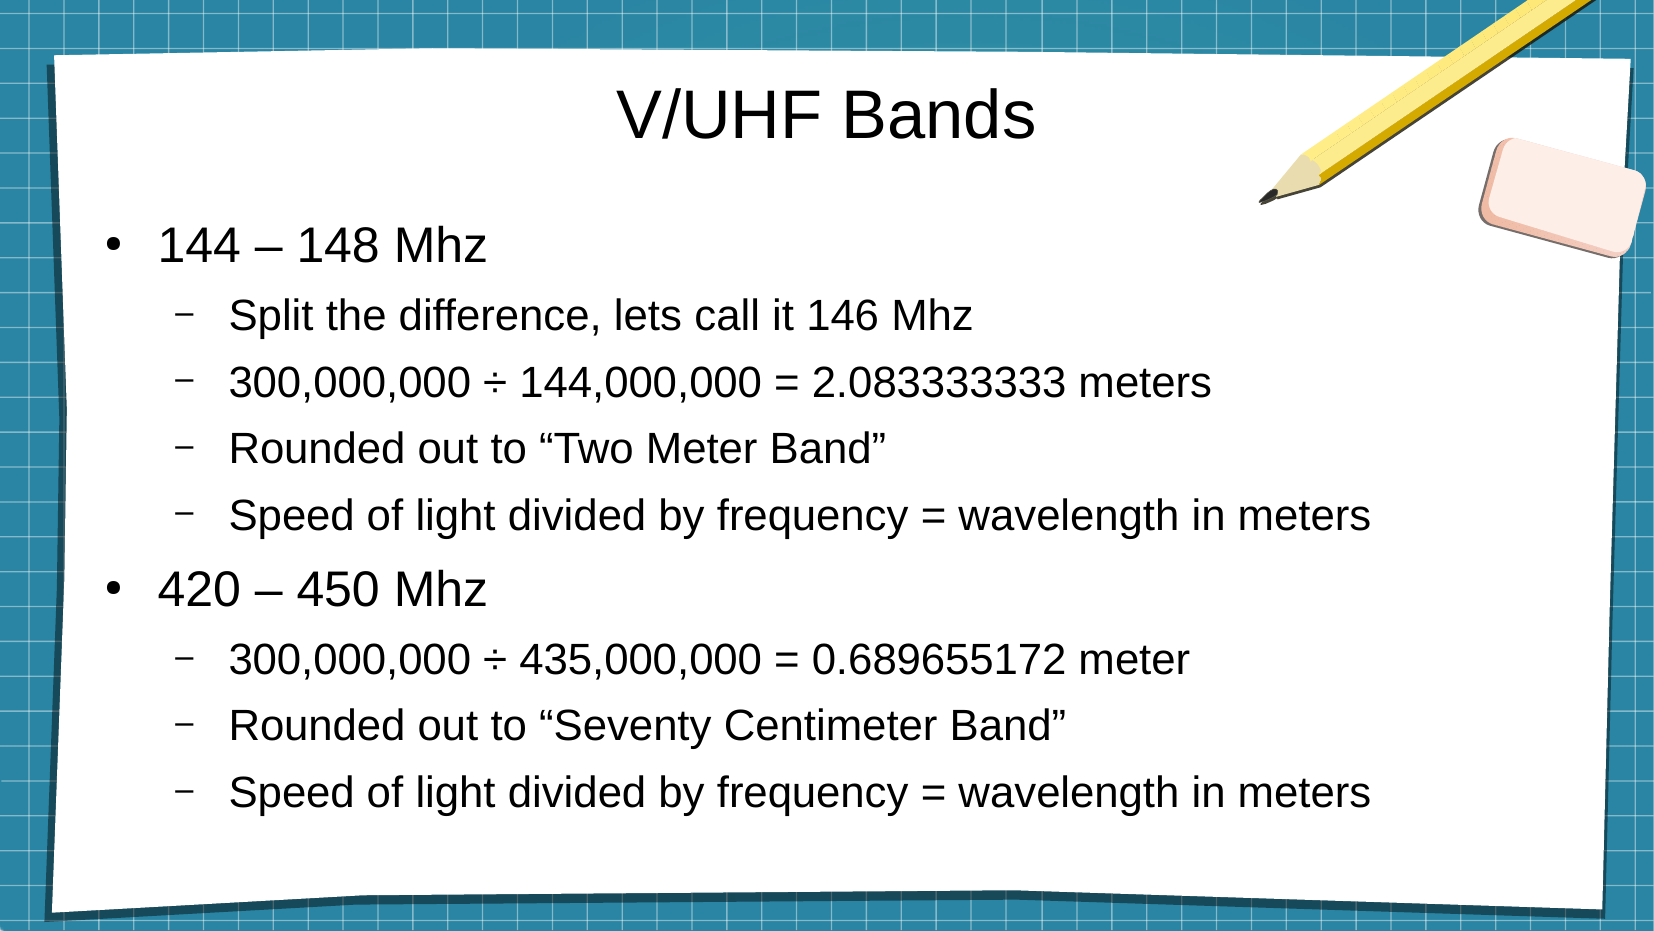

# V/UHF Bands
144 – 148 Mhz
Split the difference, lets call it 146 Mhz
300,000,000 ÷ 144,000,000 = 2.083333333 meters
Rounded out to “Two Meter Band”
Speed of light divided by frequency = wavelength in meters
420 – 450 Mhz
300,000,000 ÷ 435,000,000 = 0.689655172 meter
Rounded out to “Seventy Centimeter Band”
Speed of light divided by frequency = wavelength in meters